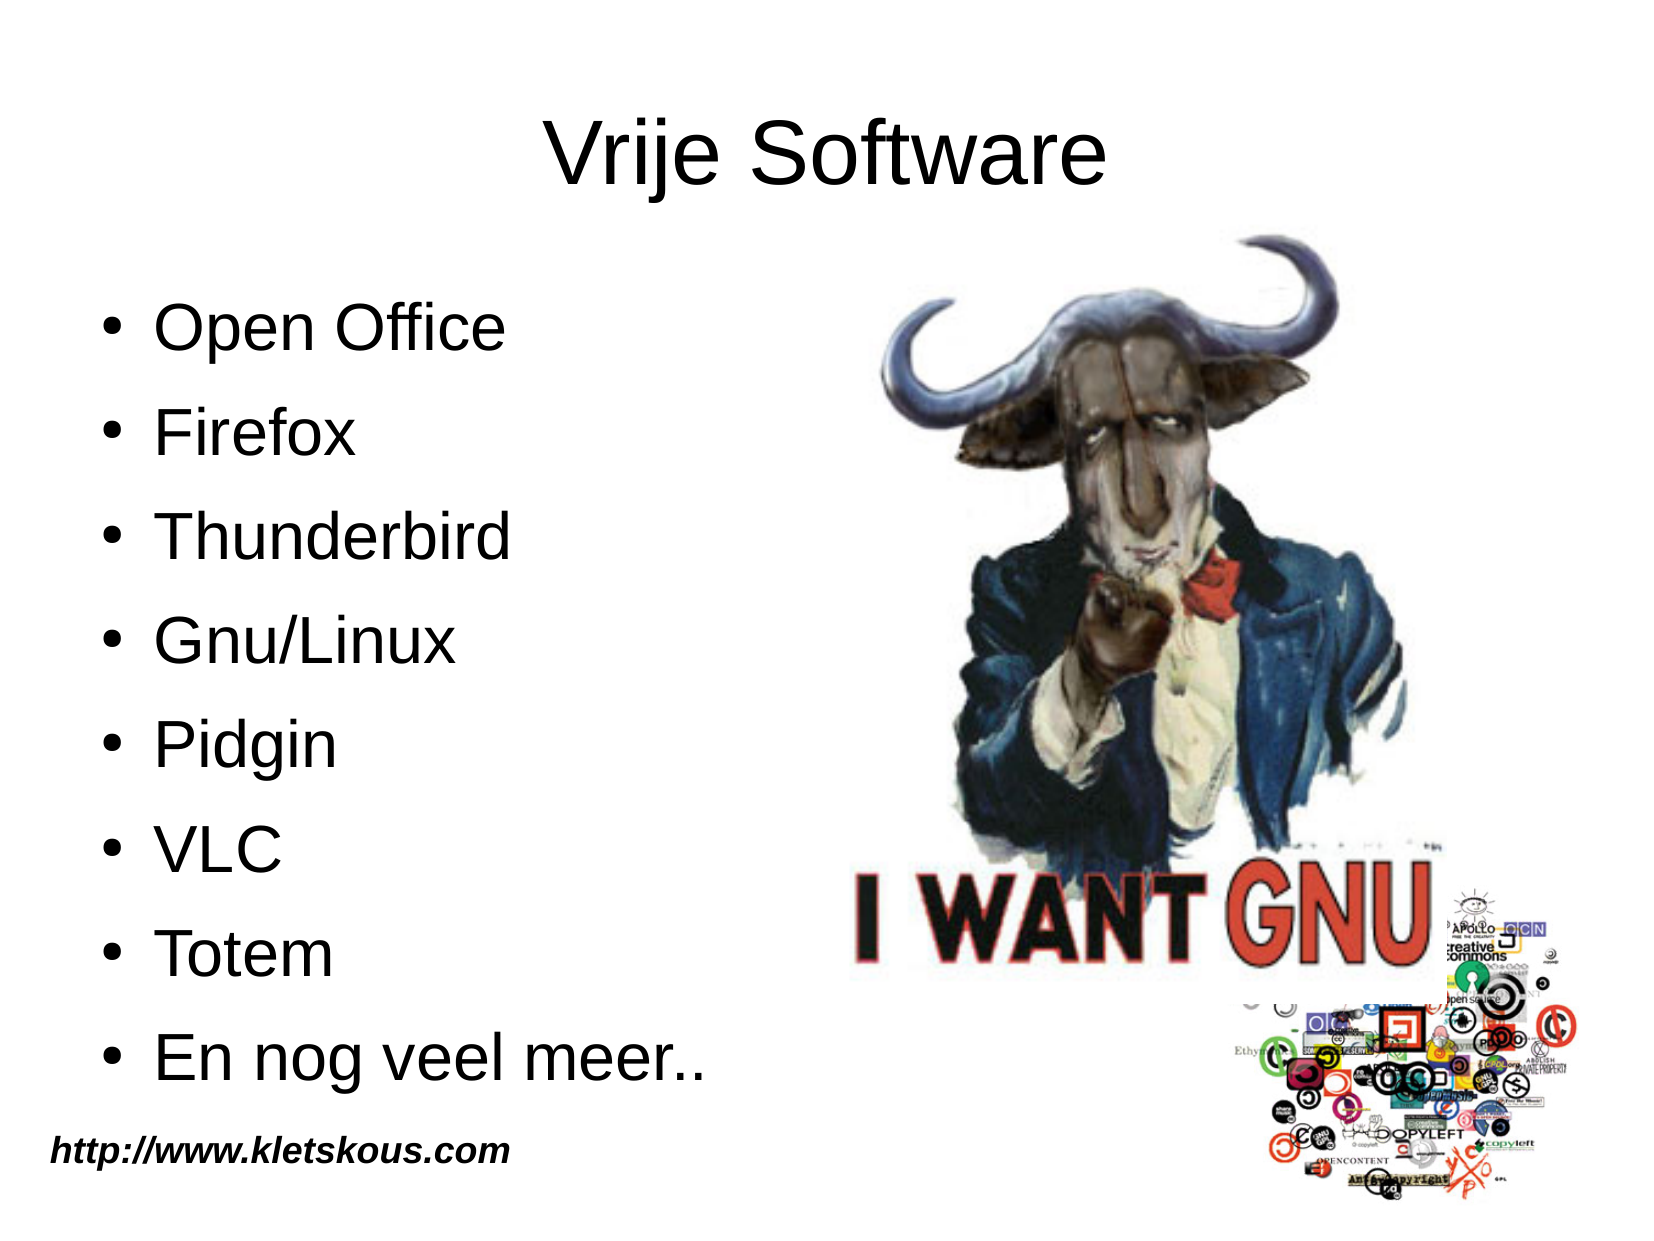

# Vrije Software
Open Office
Firefox
Thunderbird
Gnu/Linux
Pidgin
VLC
Totem
En nog veel meer..
http://www.kletskous.com